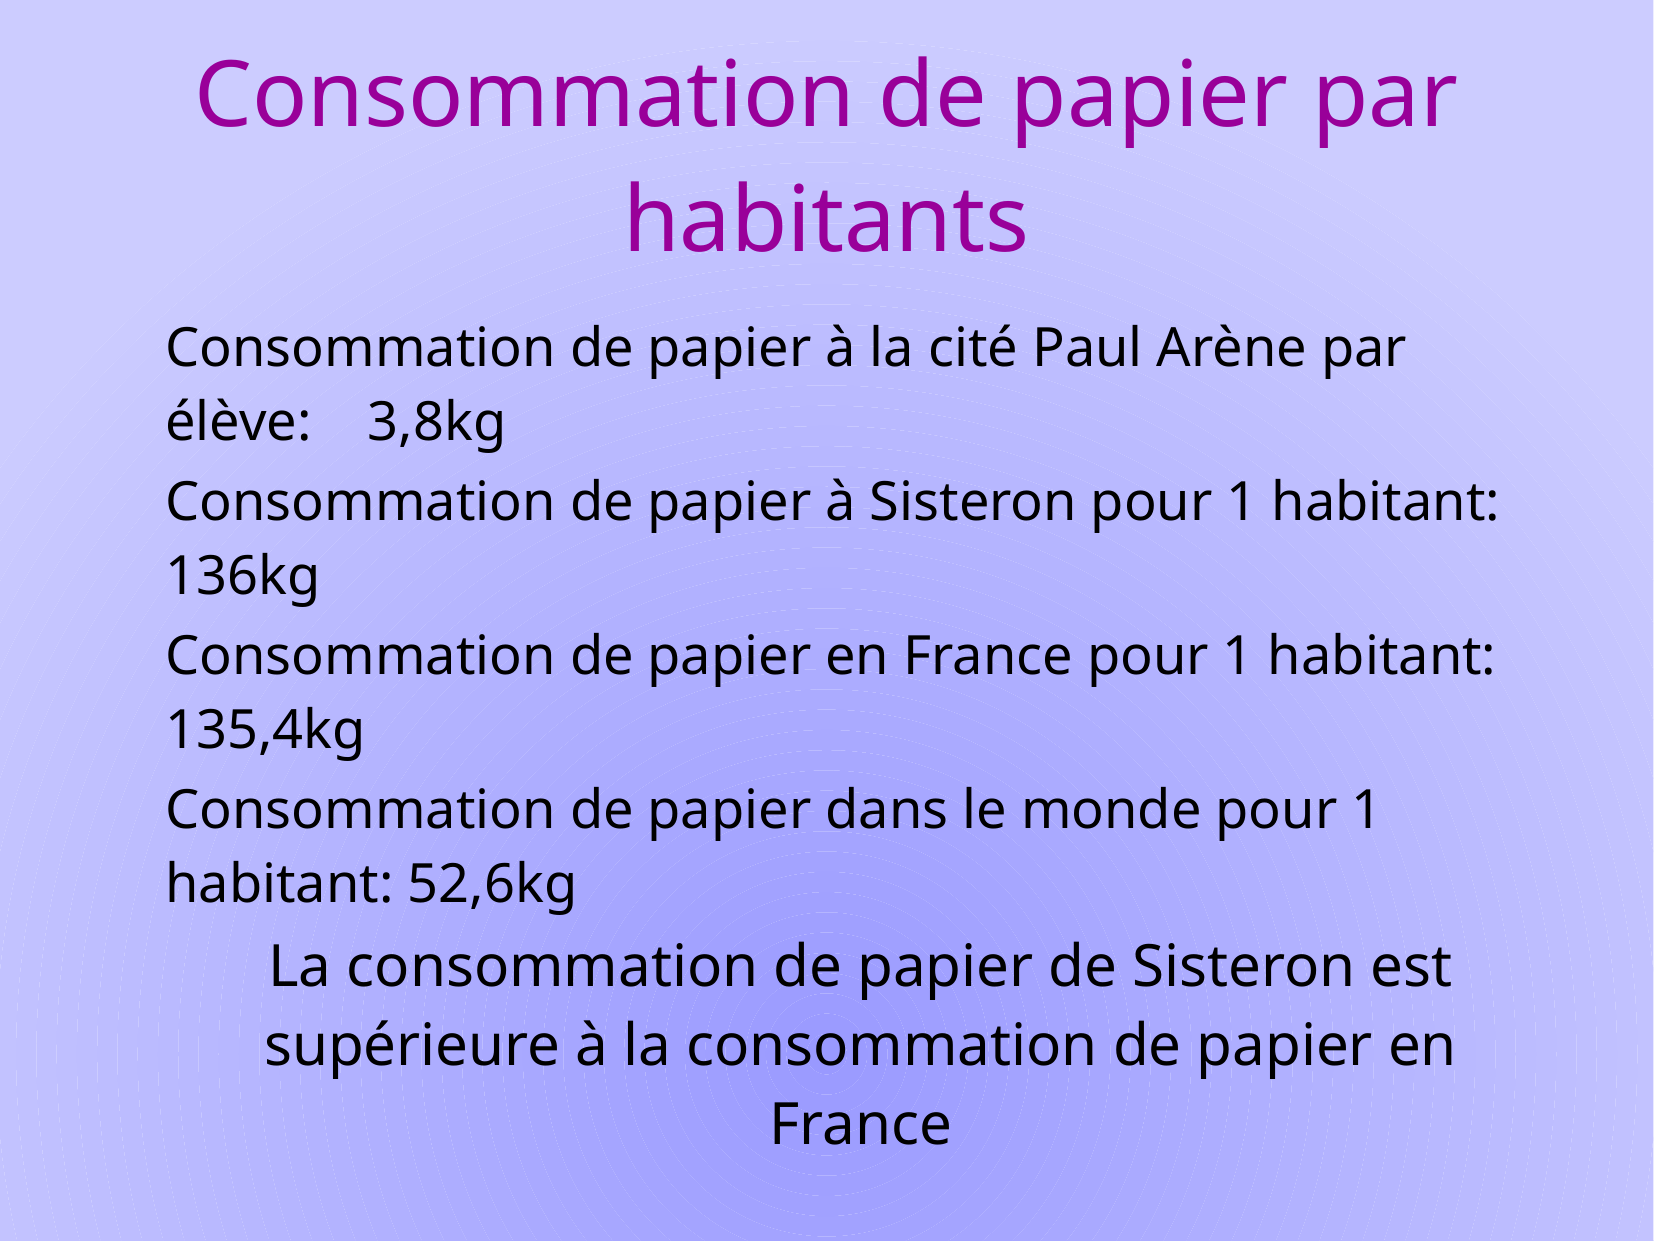

# Consommation de papier par habitants
Consommation de papier à la cité Paul Arène par élève: 3,8kg
Consommation de papier à Sisteron pour 1 habitant: 136kg
Consommation de papier en France pour 1 habitant: 135,4kg
Consommation de papier dans le monde pour 1 habitant: 52,6kg
La consommation de papier de Sisteron est supérieure à la consommation de papier en France